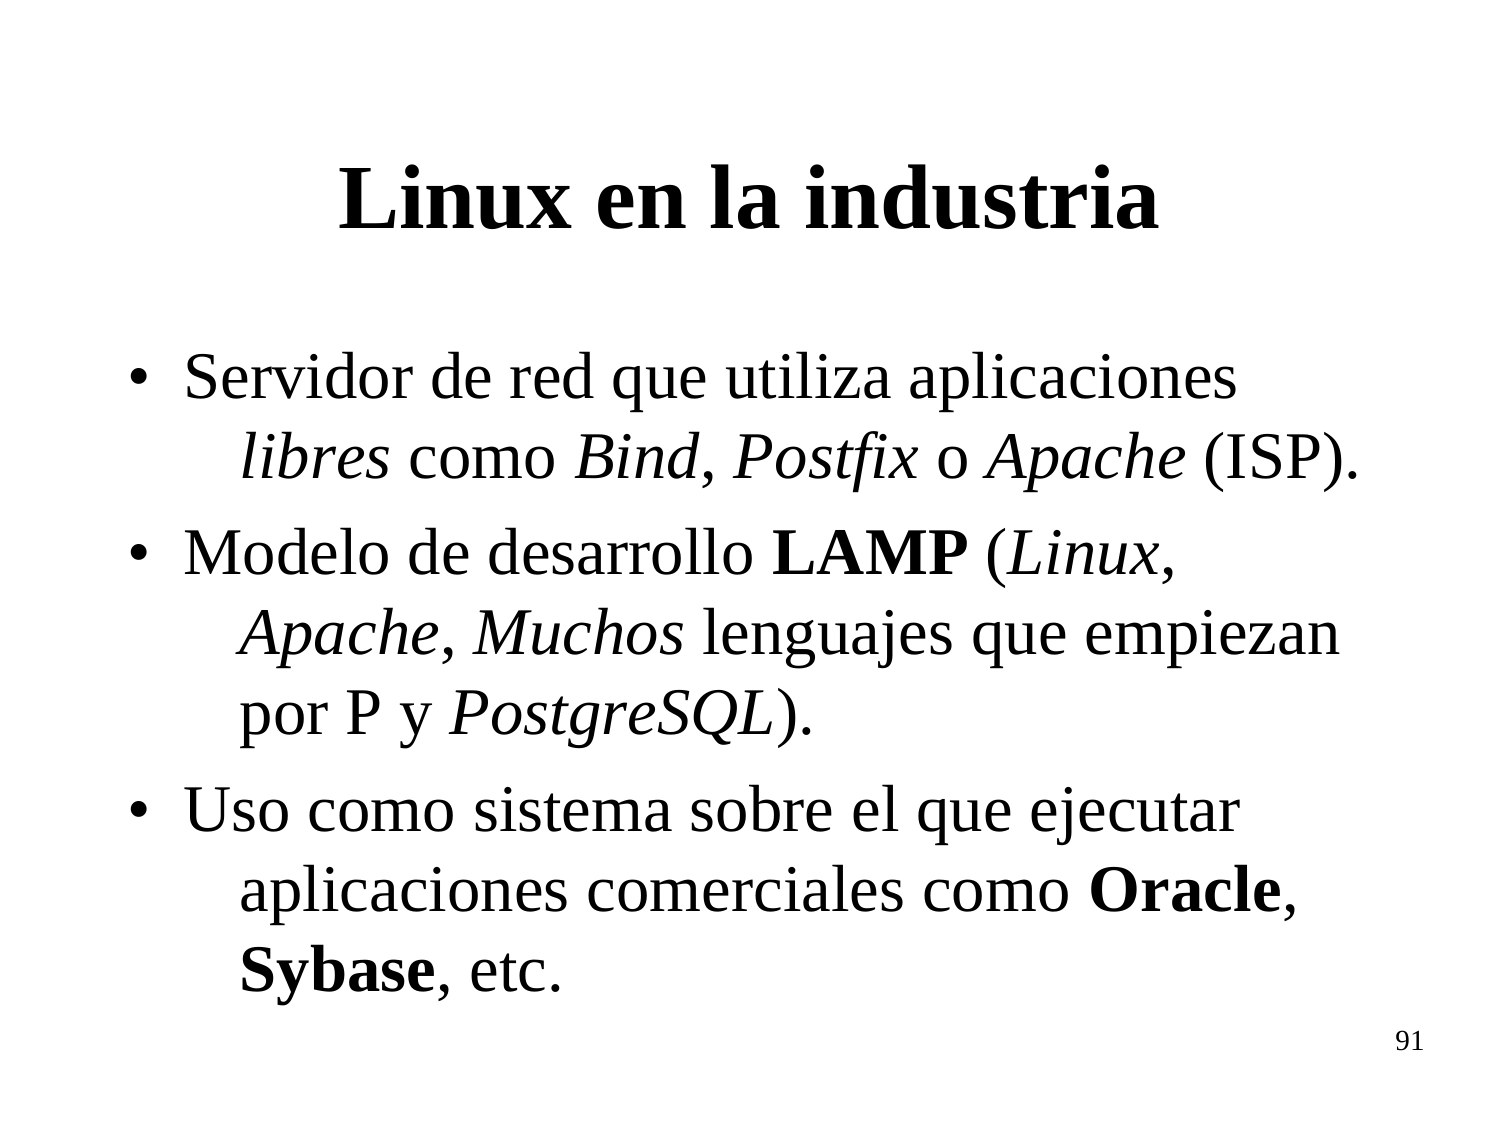

# Linux en la industria
Servidor de red que utiliza aplicaciones libres como Bind, Postfix o Apache (ISP).
Modelo de desarrollo LAMP (Linux, Apache, Muchos lenguajes que empiezan por P y PostgreSQL).
Uso como sistema sobre el que ejecutar aplicaciones comerciales como Oracle, Sybase, etc.
91